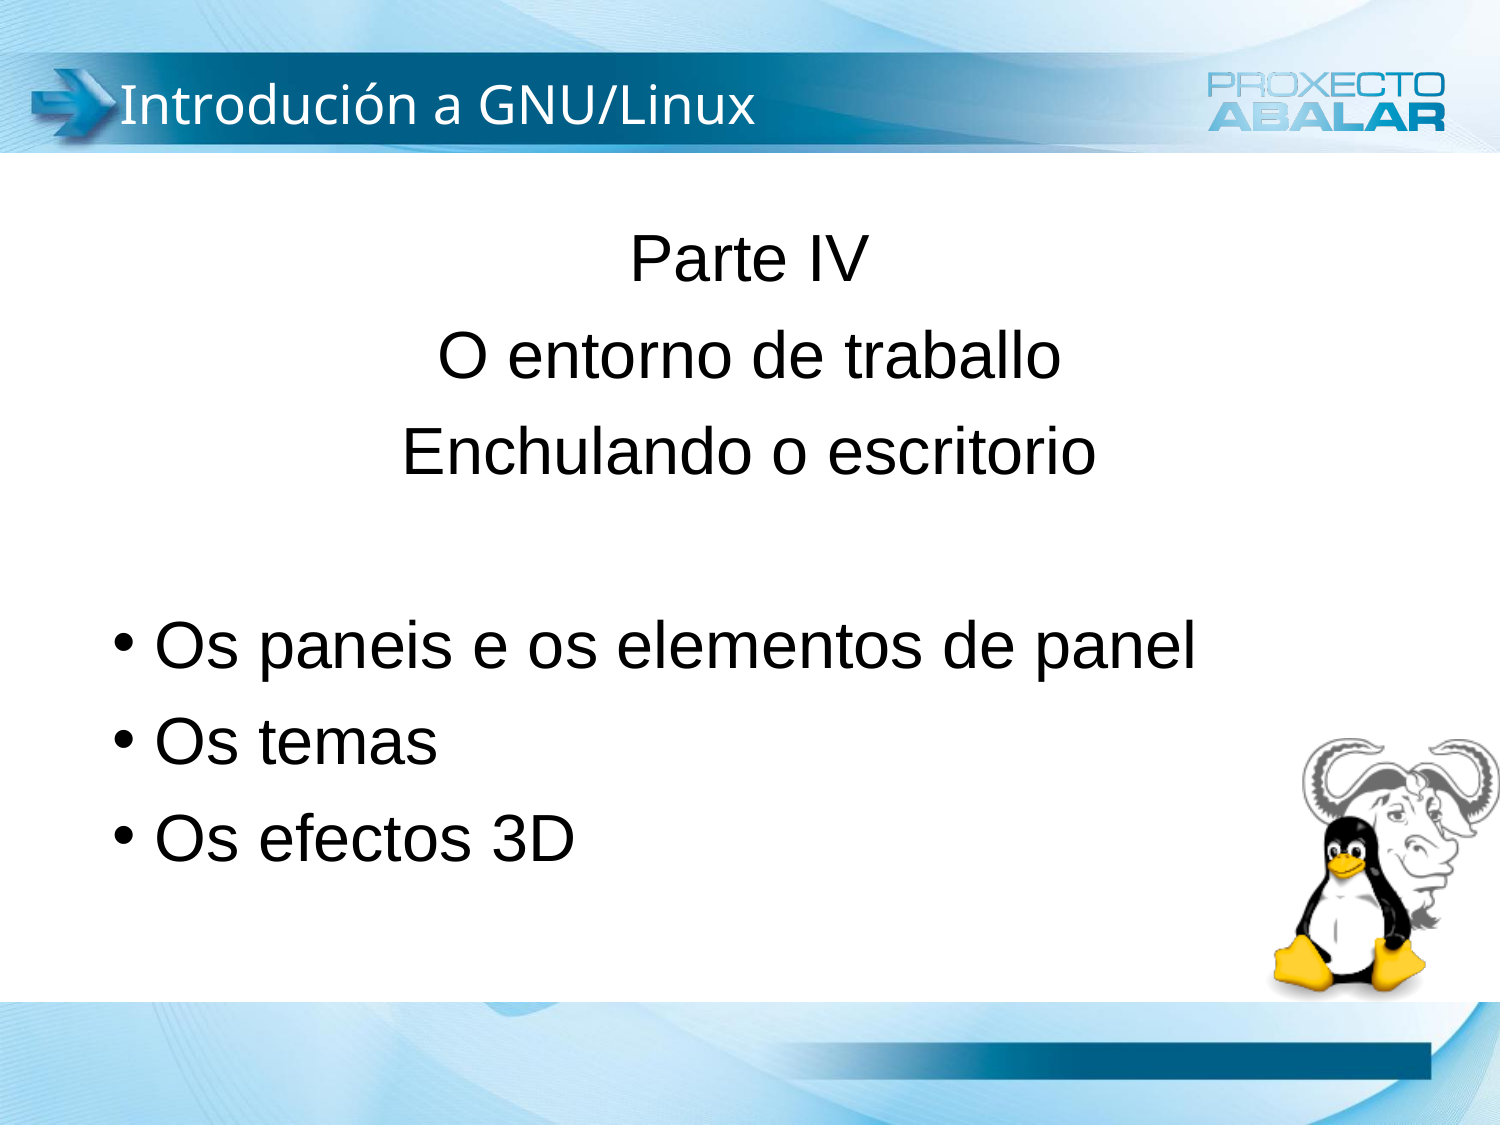

Introdución a GNU/Linux
Parte IV
O entorno de traballo
Enchulando o escritorio
 Os paneis e os elementos de panel
 Os temas
 Os efectos 3D